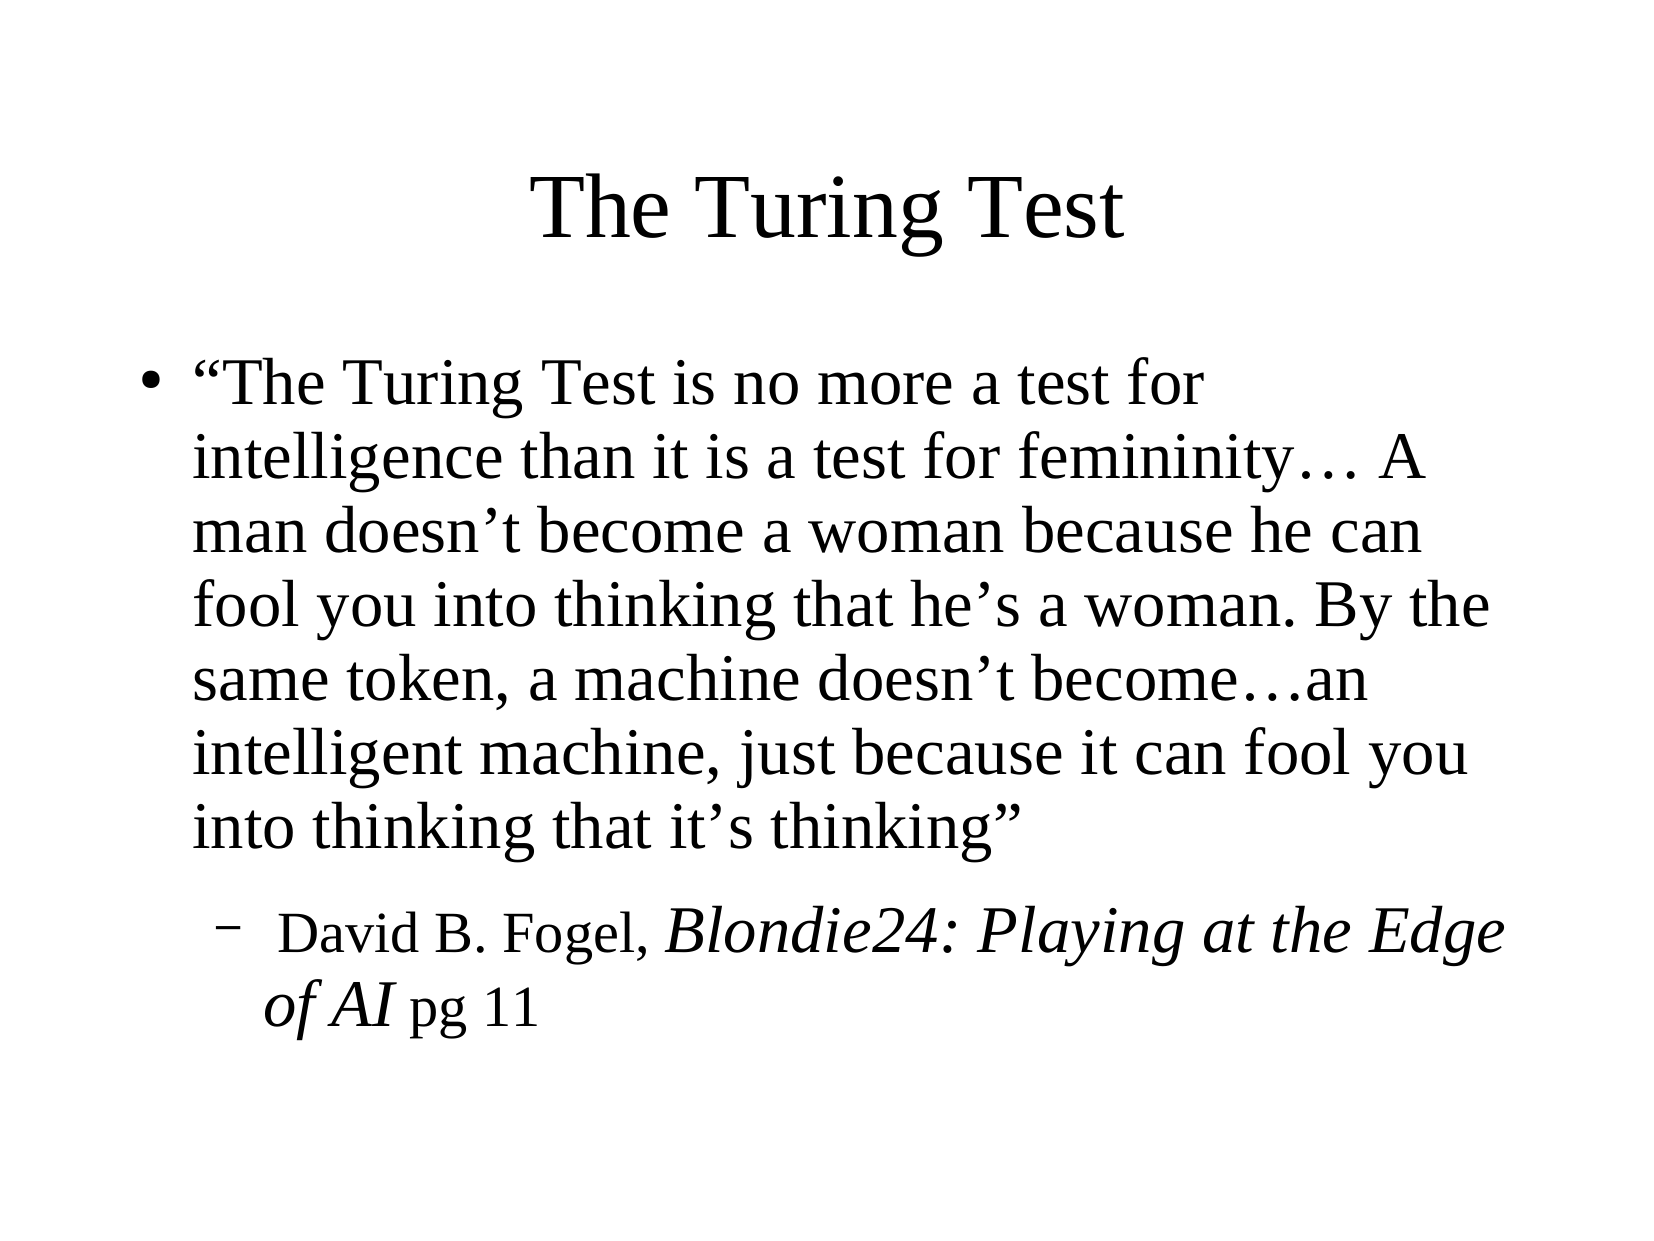

# The Turing Test
“The Turing Test is no more a test for intelligence than it is a test for femininity… A man doesn’t become a woman because he can fool you into thinking that he’s a woman. By the same token, a machine doesn’t become…an intelligent machine, just because it can fool you into thinking that it’s thinking”
 David B. Fogel, Blondie24: Playing at the Edge of AI pg 11